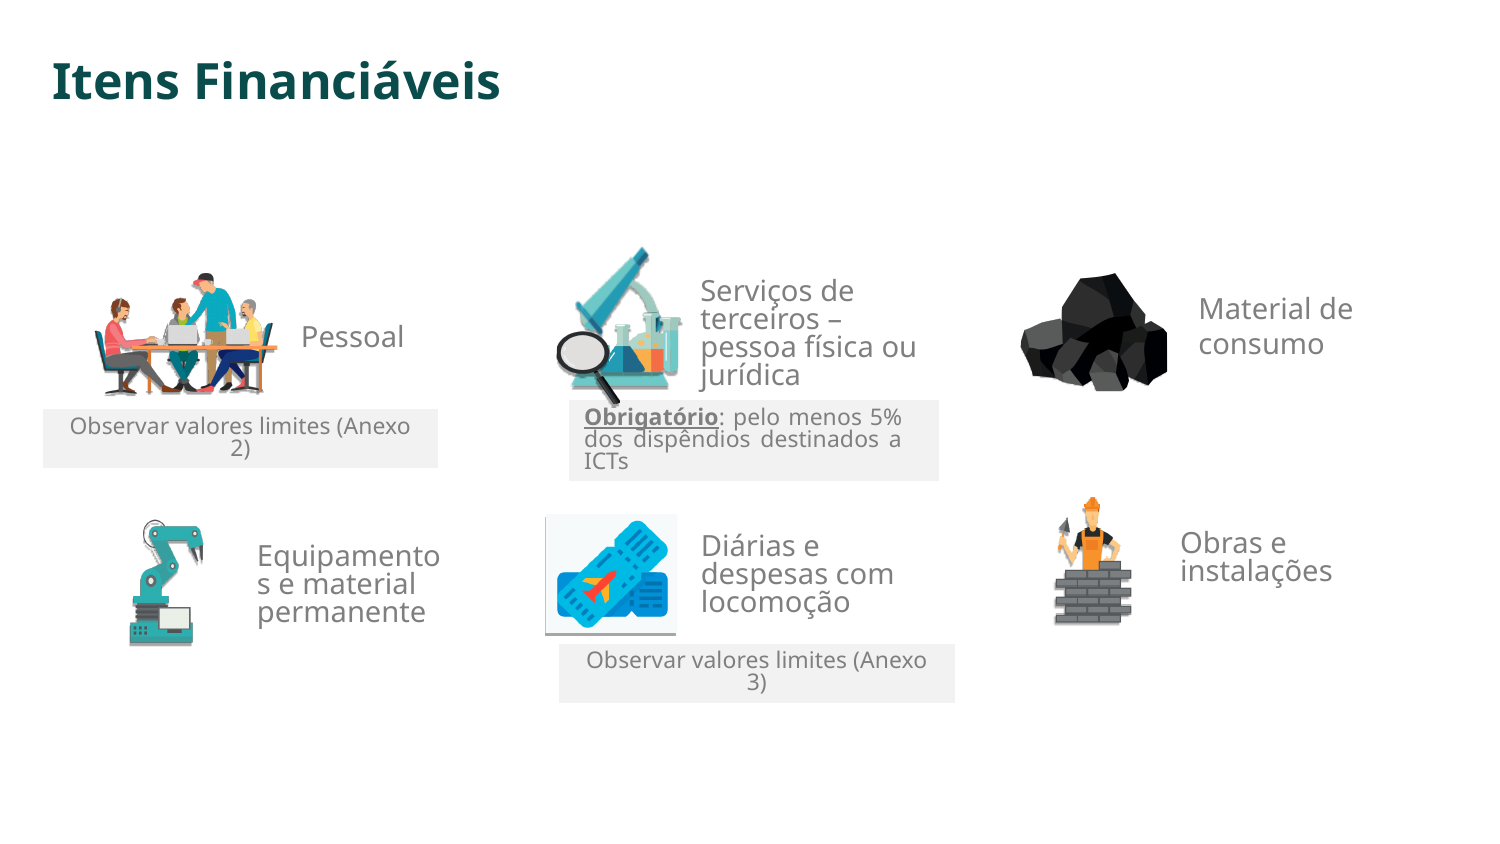

Itens Financiáveis
Serviços de terceiros – pessoa física ou jurídica
Material de consumo
Pessoal
Obrigatório: pelo menos 5% dos dispêndios destinados a ICTs
Observar valores limites (Anexo 2)
Obras e instalações
Diárias e despesas com locomoção
Equipamentos e material permanente
Observar valores limites (Anexo 3)